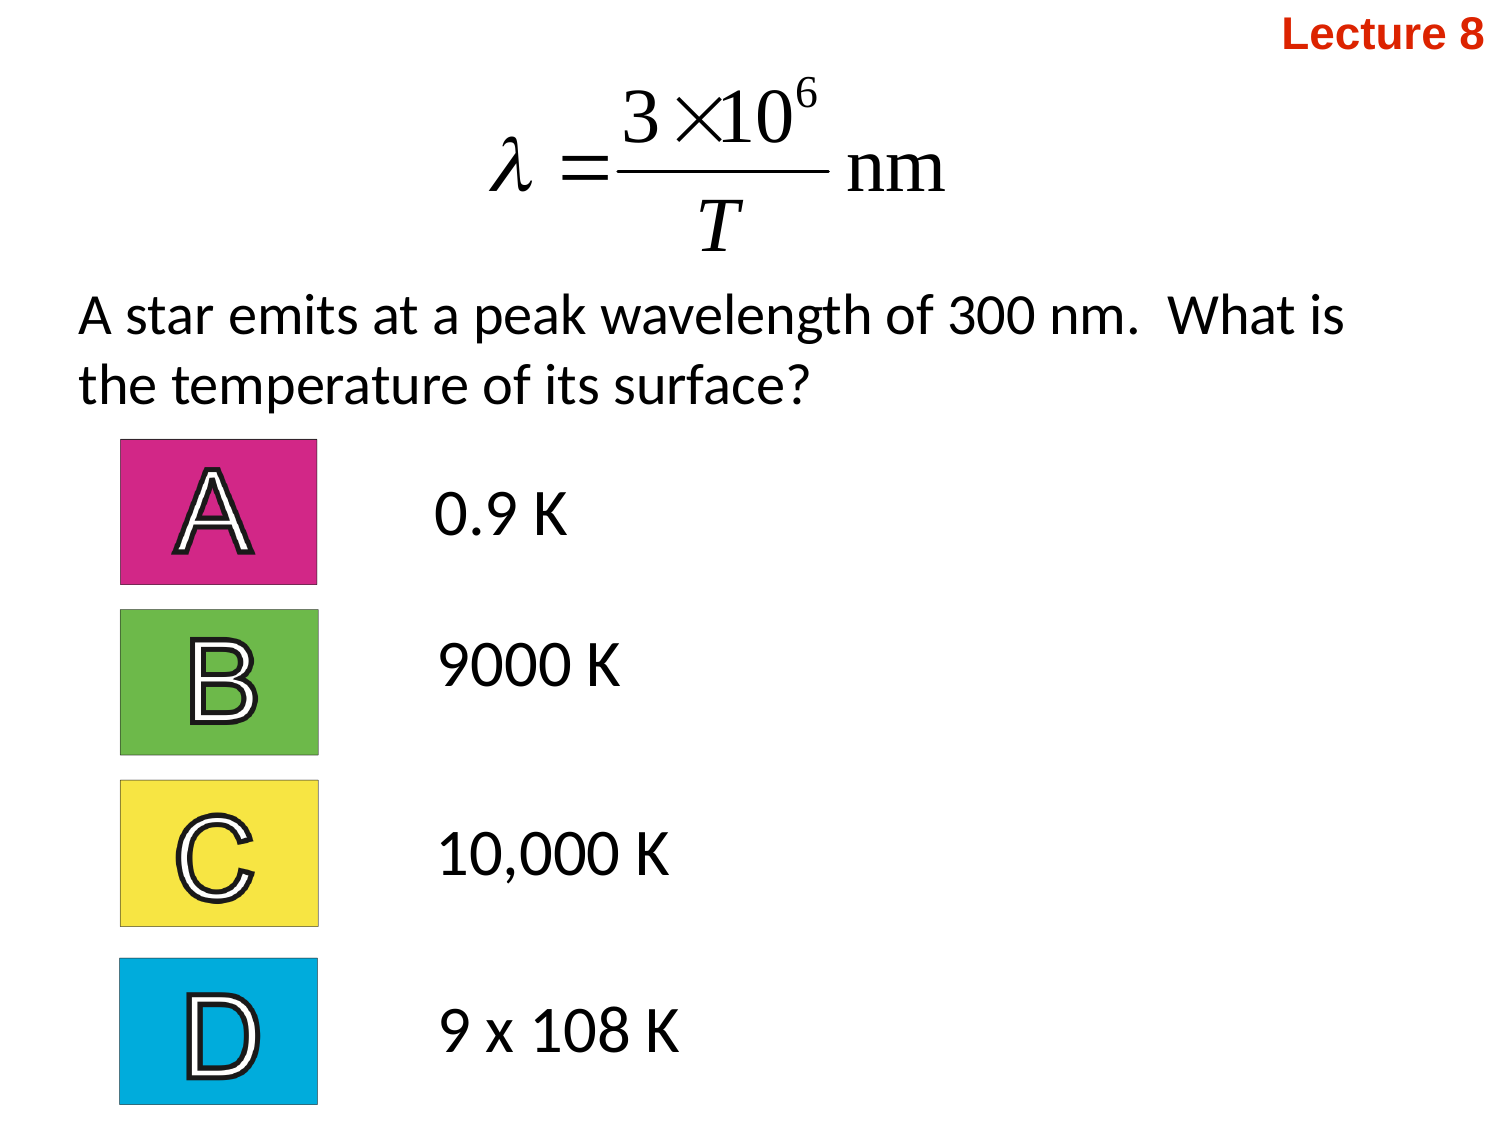

Lecture 8
A star emits at a peak wavelength of 300 nm. What is the temperature of its surface?
10,000 K
0.9 K
9000 K
9 x 108 K